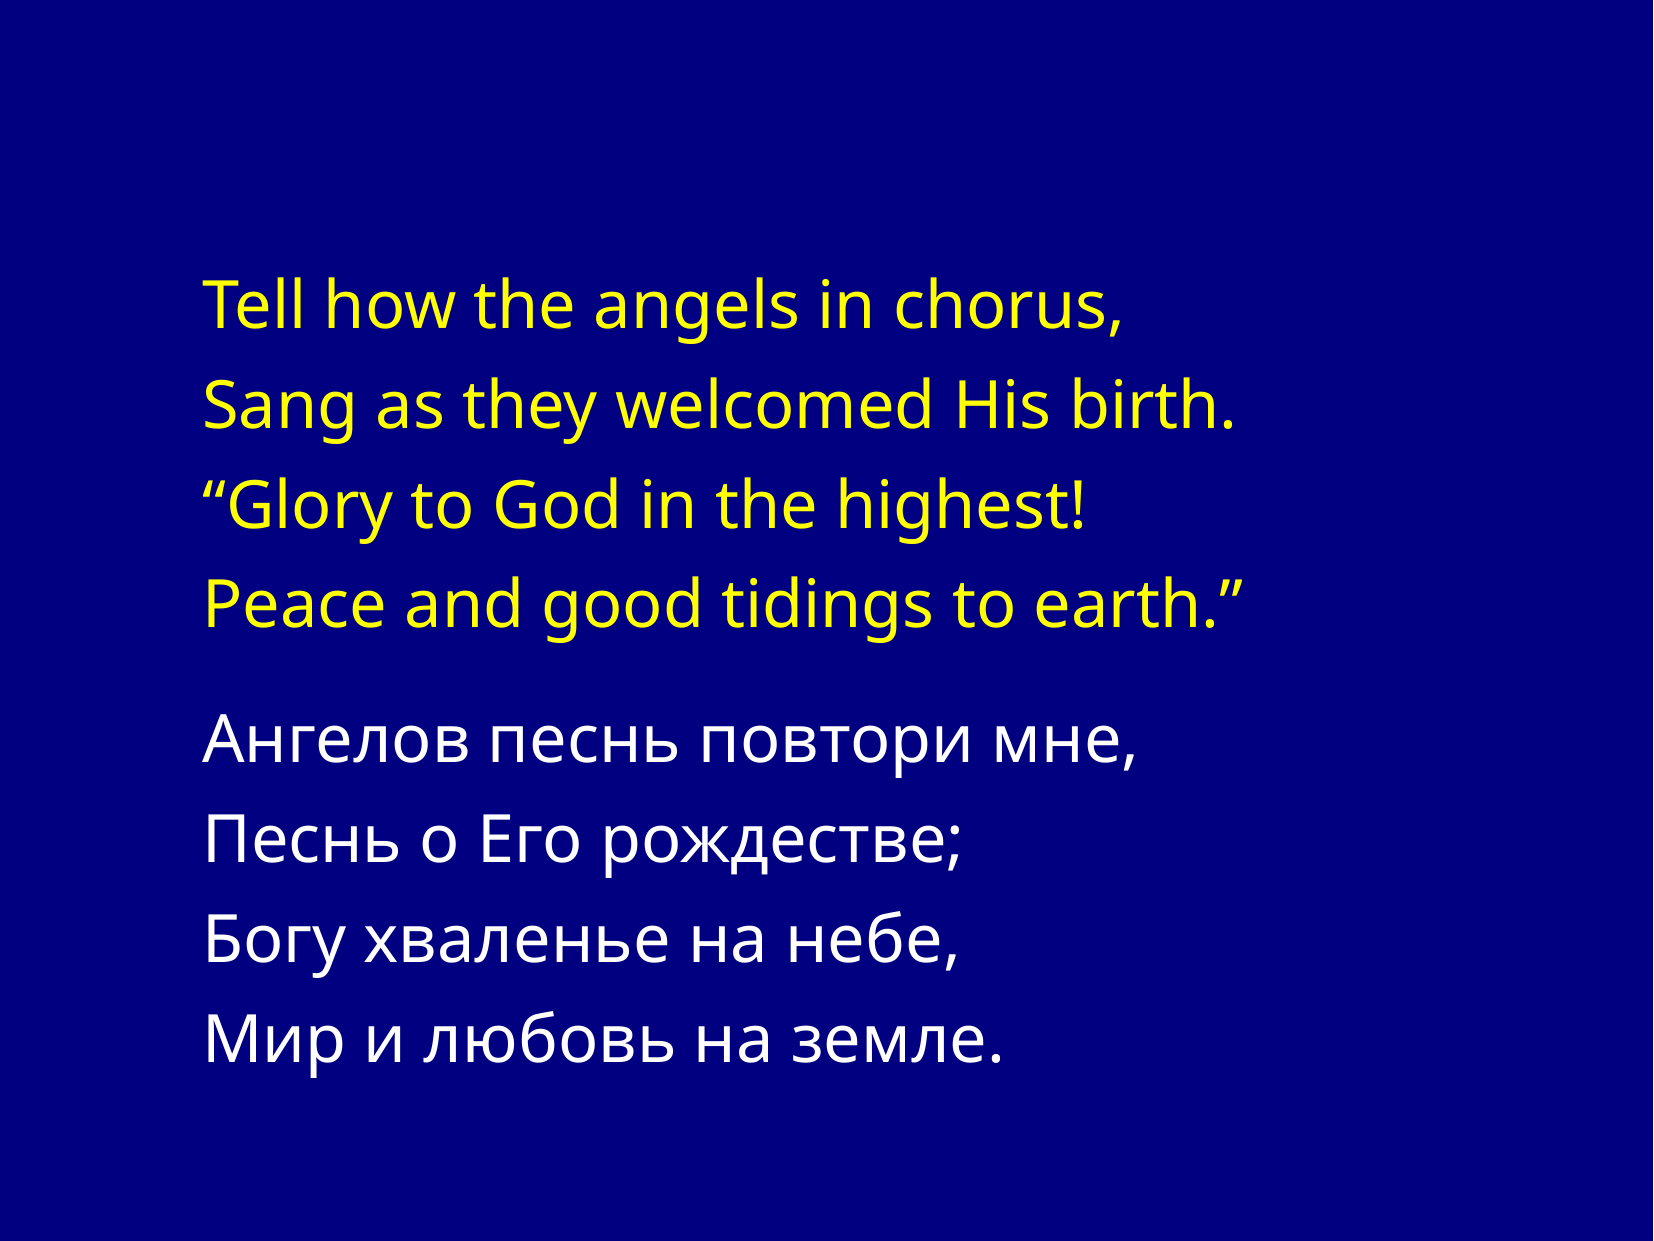

Tell how the angels in chorus,
	Sang as they welcomed His birth.
	“Glory to God in the highest!
	Peace and good tidings to earth.”
	Ангелов песнь повтори мне,
	Песнь о Его рождестве;
	Богу хваленье на небе,
	Мир и любовь на земле.